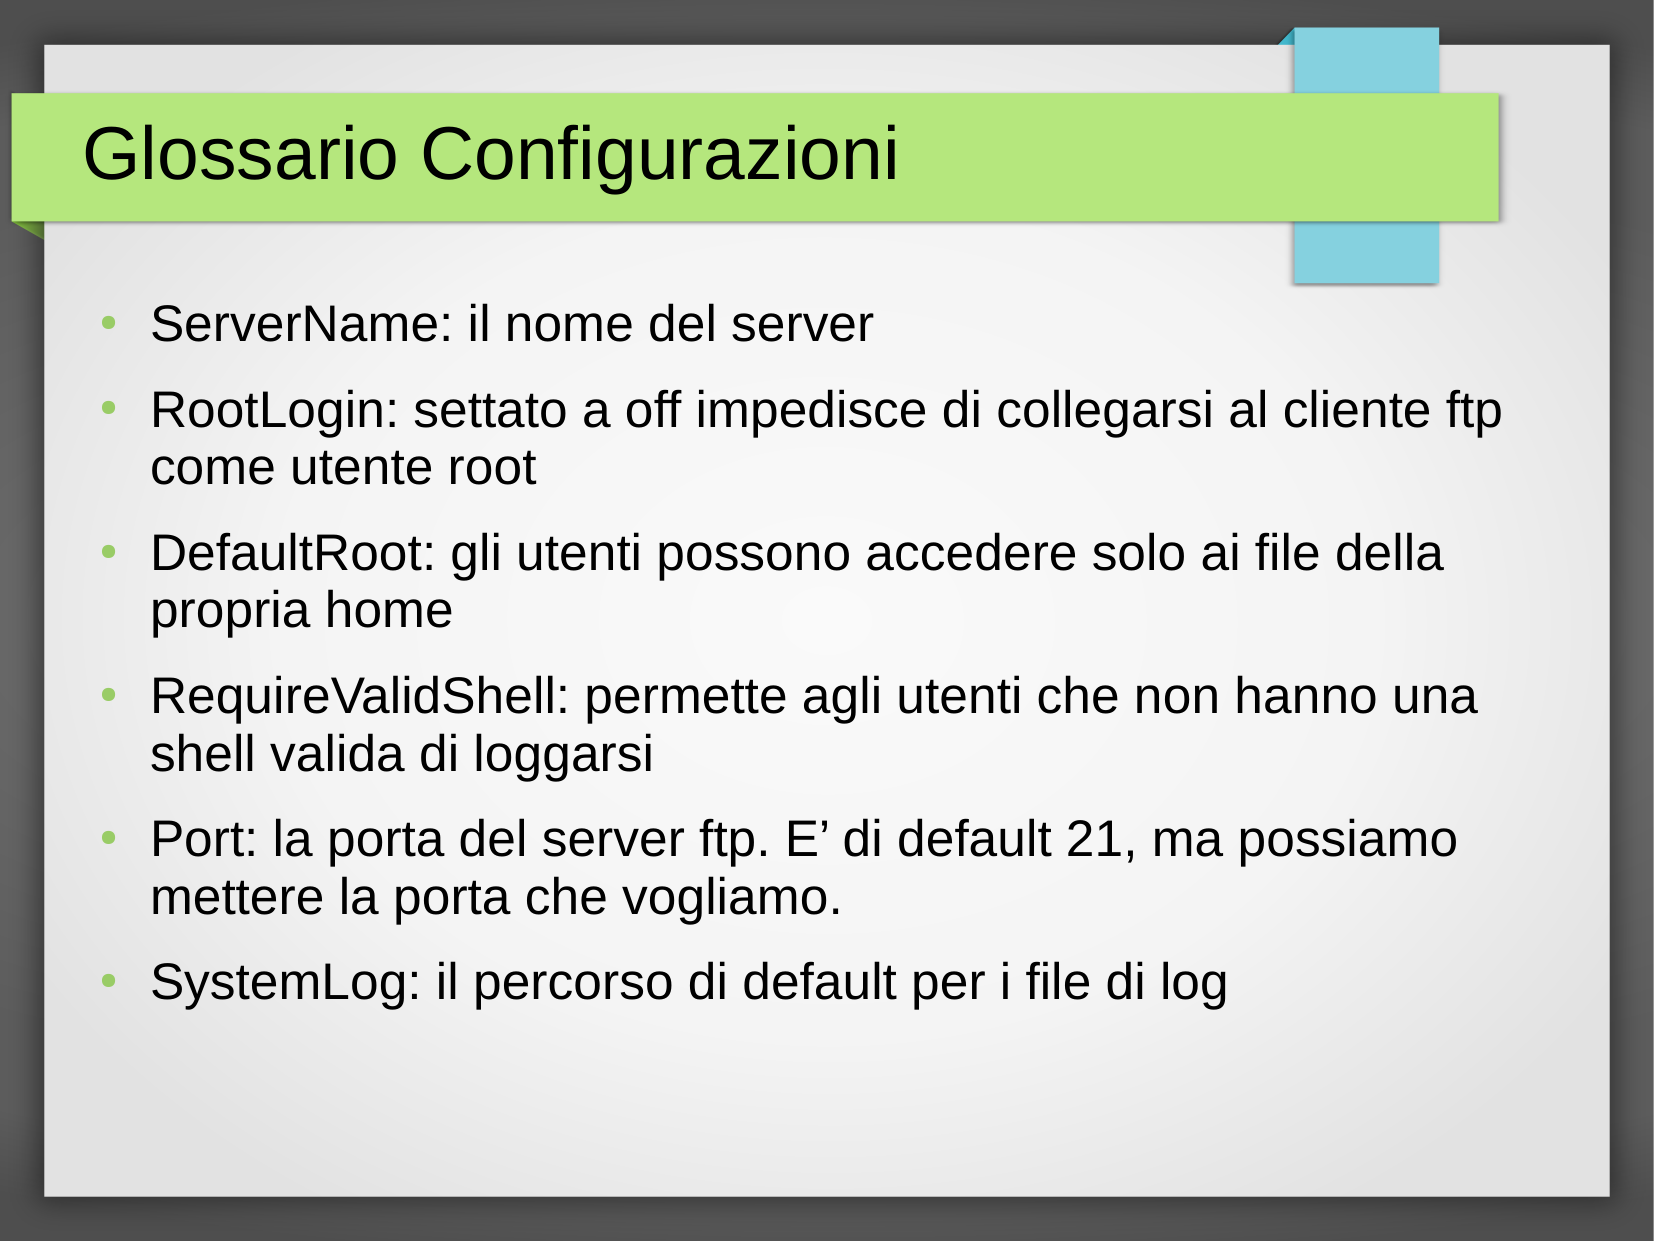

# Glossario Configurazioni
ServerName: il nome del server
RootLogin: settato a off impedisce di collegarsi al cliente ftp come utente root
DefaultRoot: gli utenti possono accedere solo ai file della propria home
RequireValidShell: permette agli utenti che non hanno una shell valida di loggarsi
Port: la porta del server ftp. E’ di default 21, ma possiamo mettere la porta che vogliamo.
SystemLog: il percorso di default per i file di log